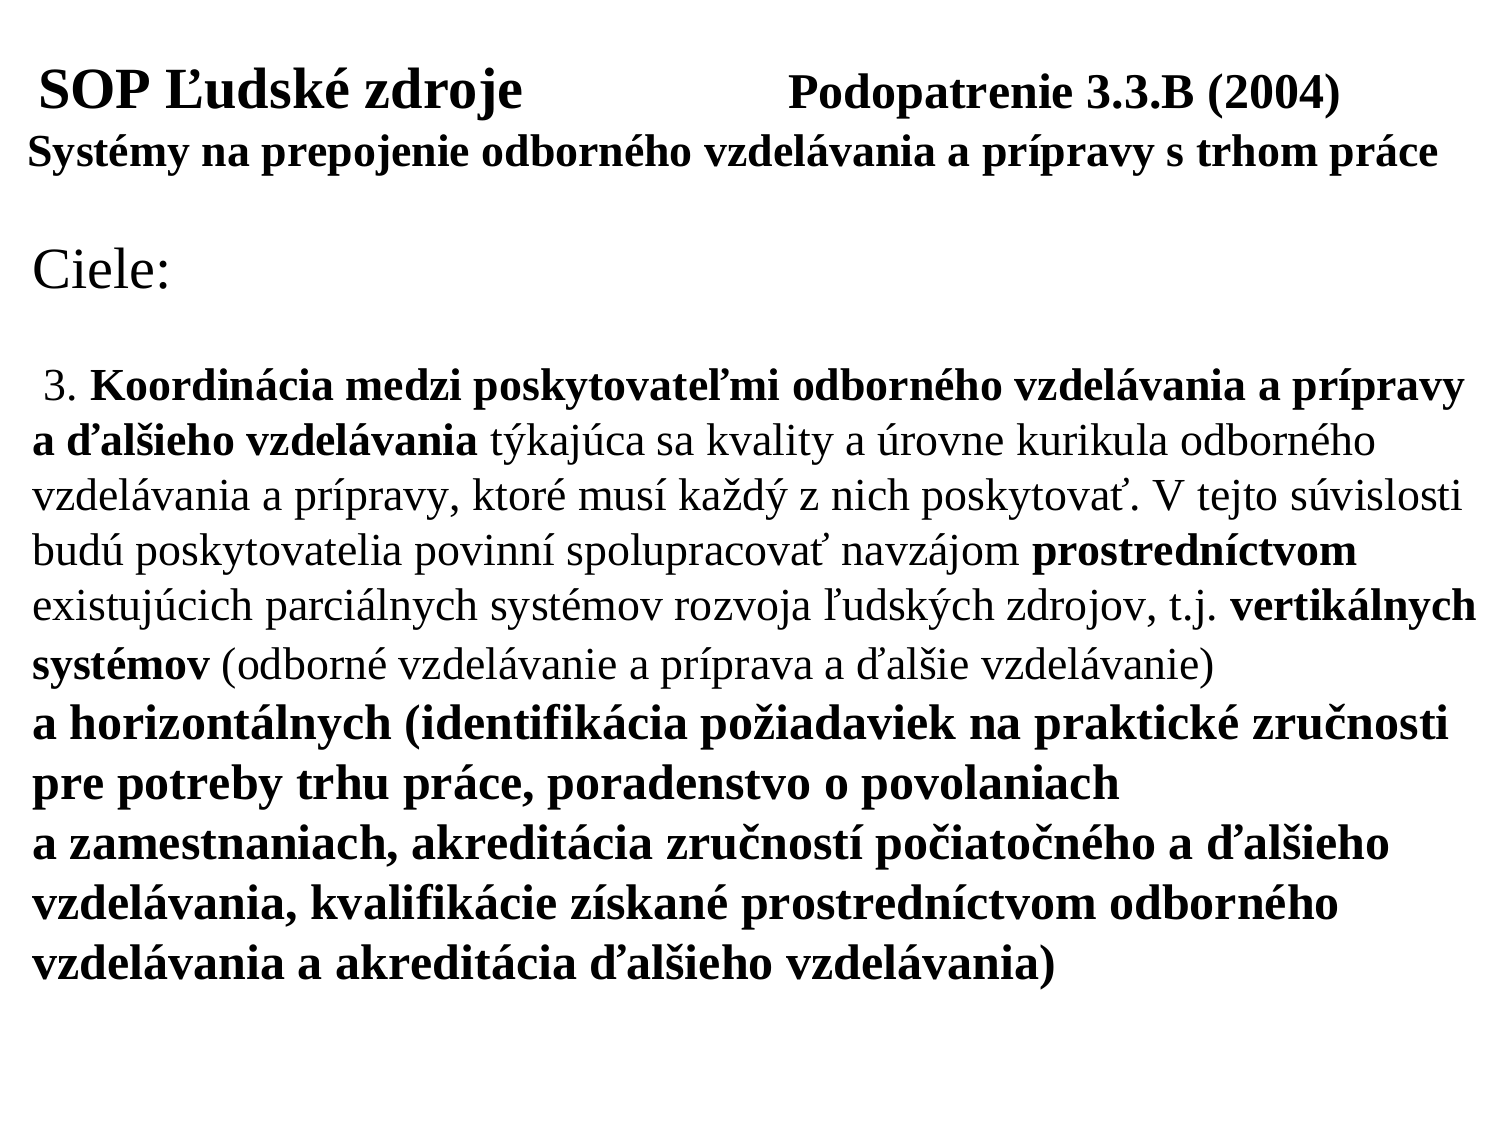

SOP Ľudské zdroje		 Podopatrenie 3.3.B (2004)
Systémy na prepojenie odborného vzdelávania a prípravy s trhom práce
# Ciele: 3. Koordinácia medzi poskytovateľmi odborného vzdelávania a prípravy a ďalšieho vzdelávania týkajúca sa kvality a úrovne kurikula odborného vzdelávania a prípravy, ktoré musí každý z nich poskytovať. V tejto súvislosti budú poskytovatelia povinní spolupracovať navzájom prostredníctvom existujúcich parciálnych systémov rozvoja ľudských zdrojov, t.j. vertikálnych systémov (odborné vzdelávanie a príprava a ďalšie vzdelávanie) a horizontálnych (identifikácia požiadaviek na praktické zručnosti pre potreby trhu práce, poradenstvo o povolaniach a zamestnaniach, akreditácia zručností počiatočného a ďalšieho vzdelávania, kvalifikácie získané prostredníctvom odborného vzdelávania a akreditácia ďalšieho vzdelávania)